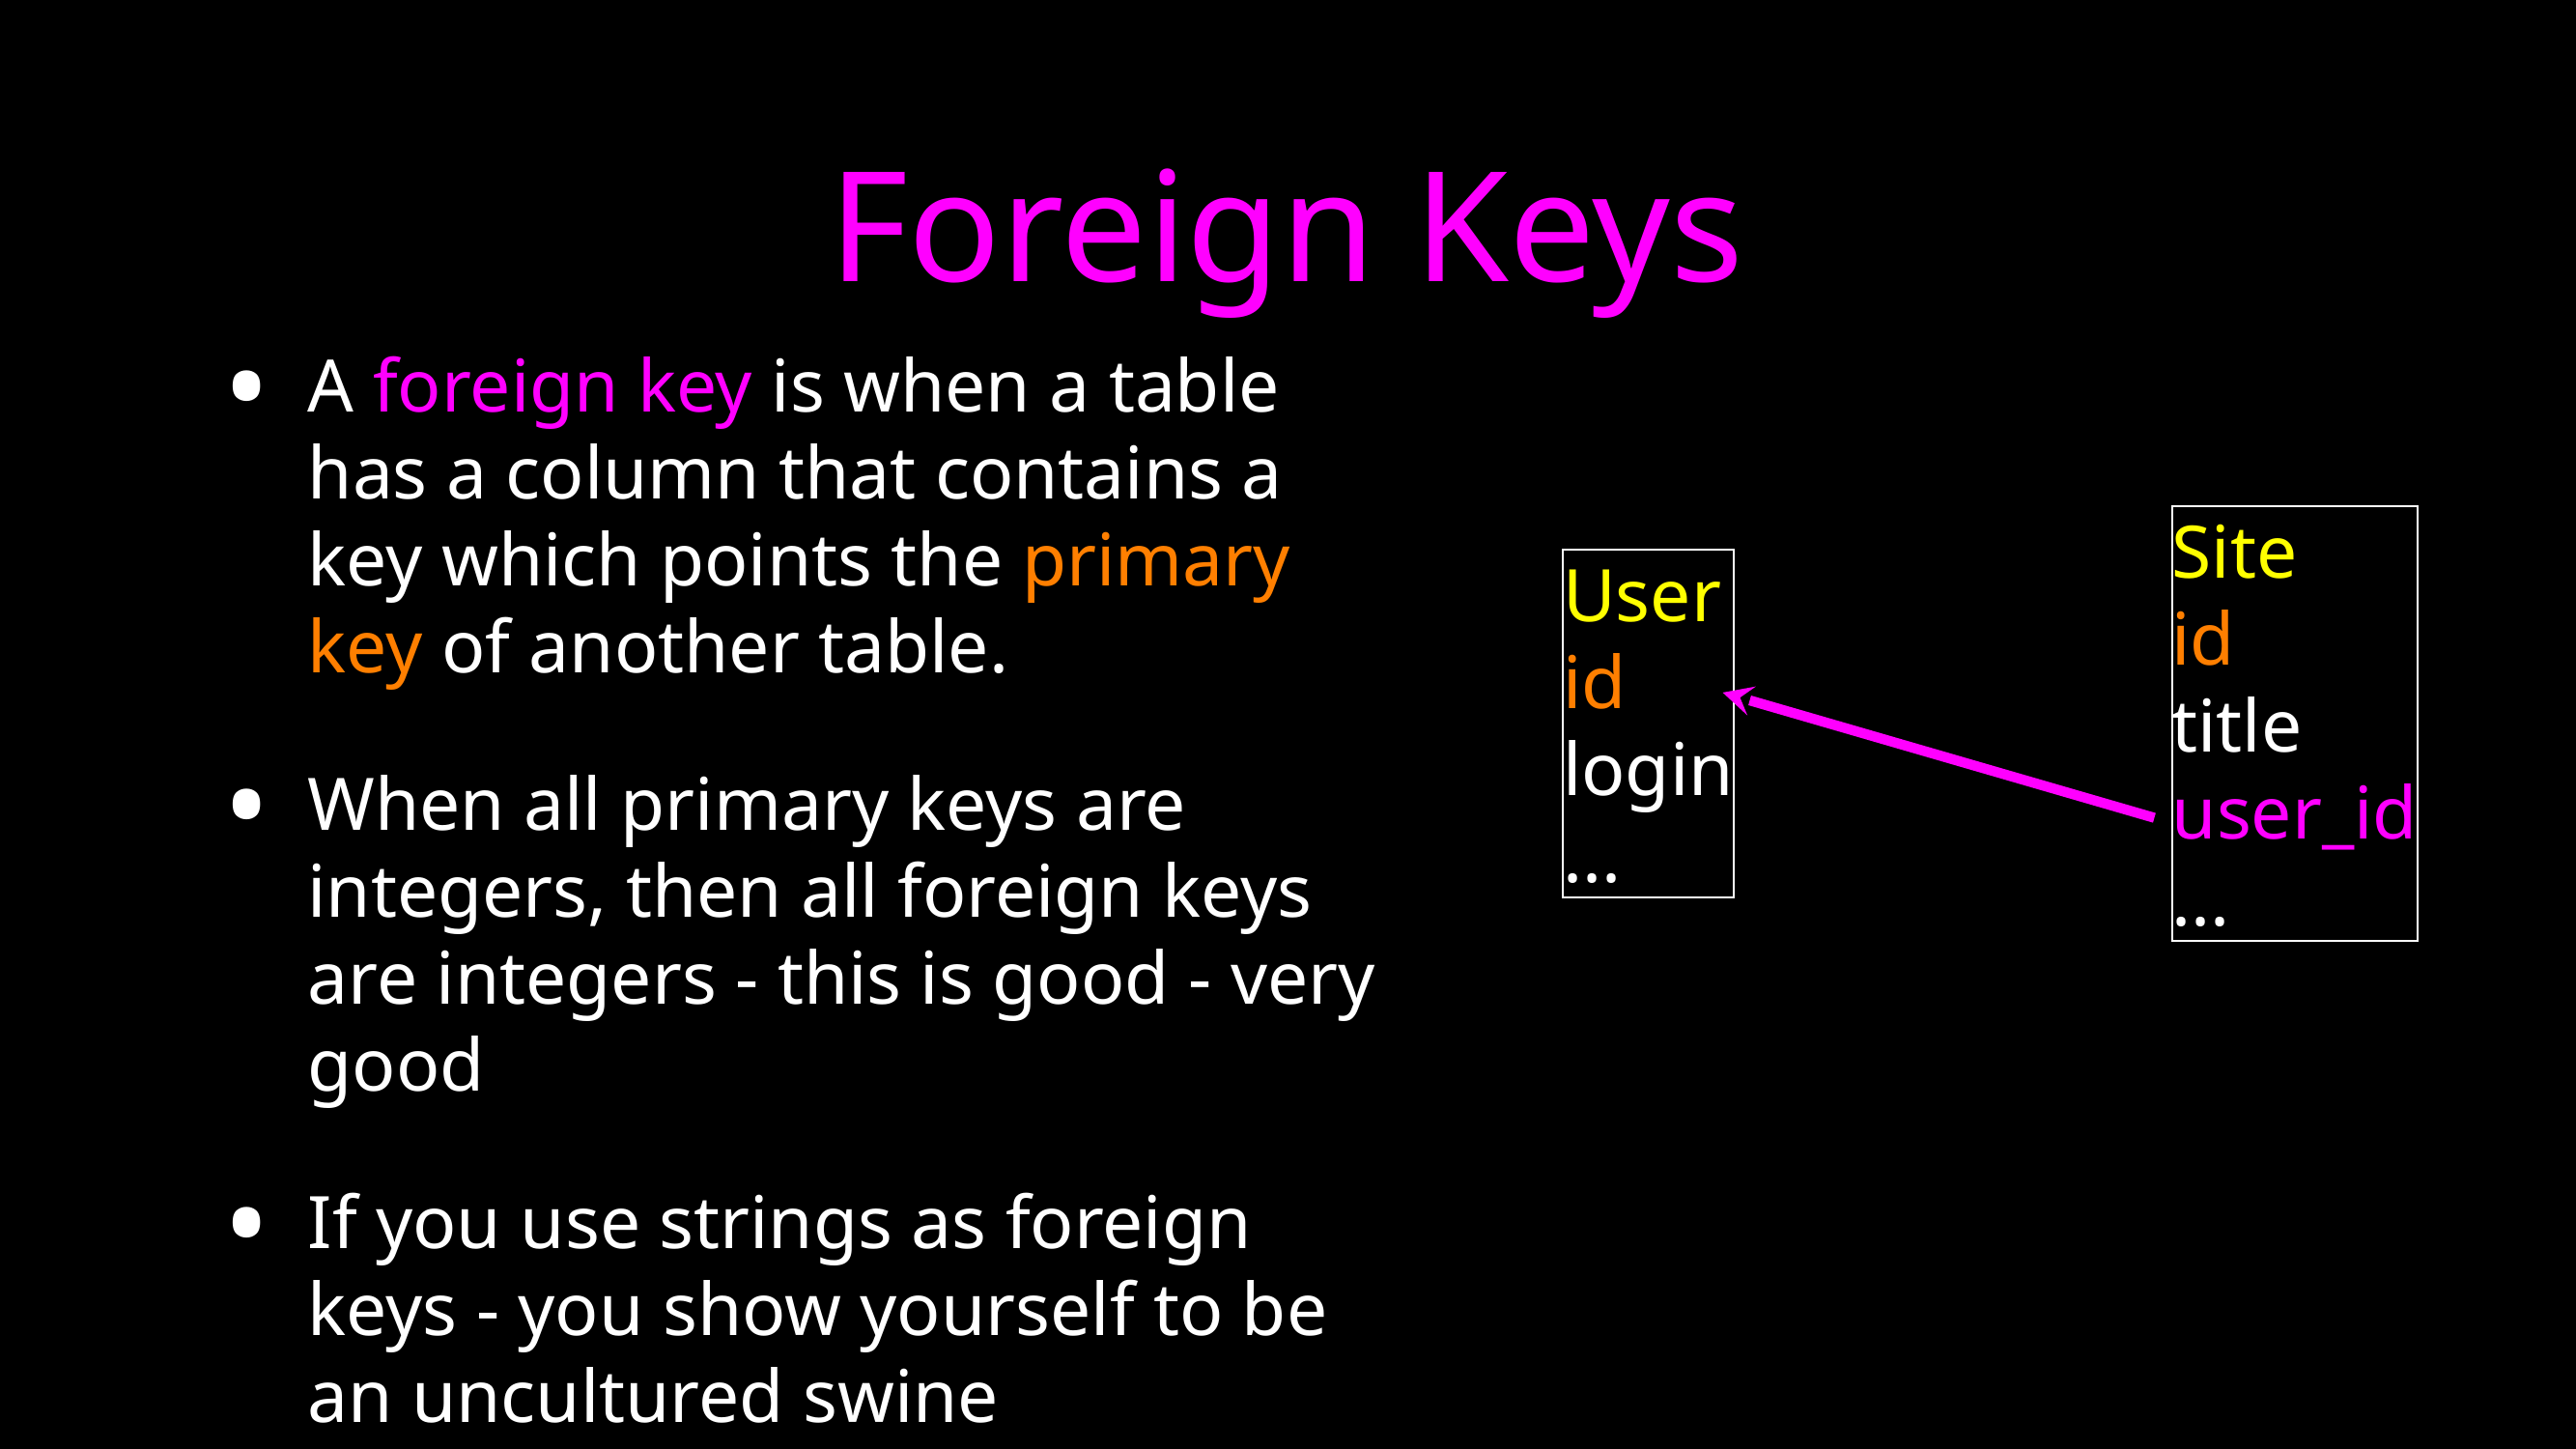

# Foreign Keys
A foreign key is when a table has a column that contains a key which points the primary key of another table.
When all primary keys are integers, then all foreign keys are integers - this is good - very good
If you use strings as foreign keys - you show yourself to be an uncultured swine
Site
id
title
user_id
...
User
id
login
...